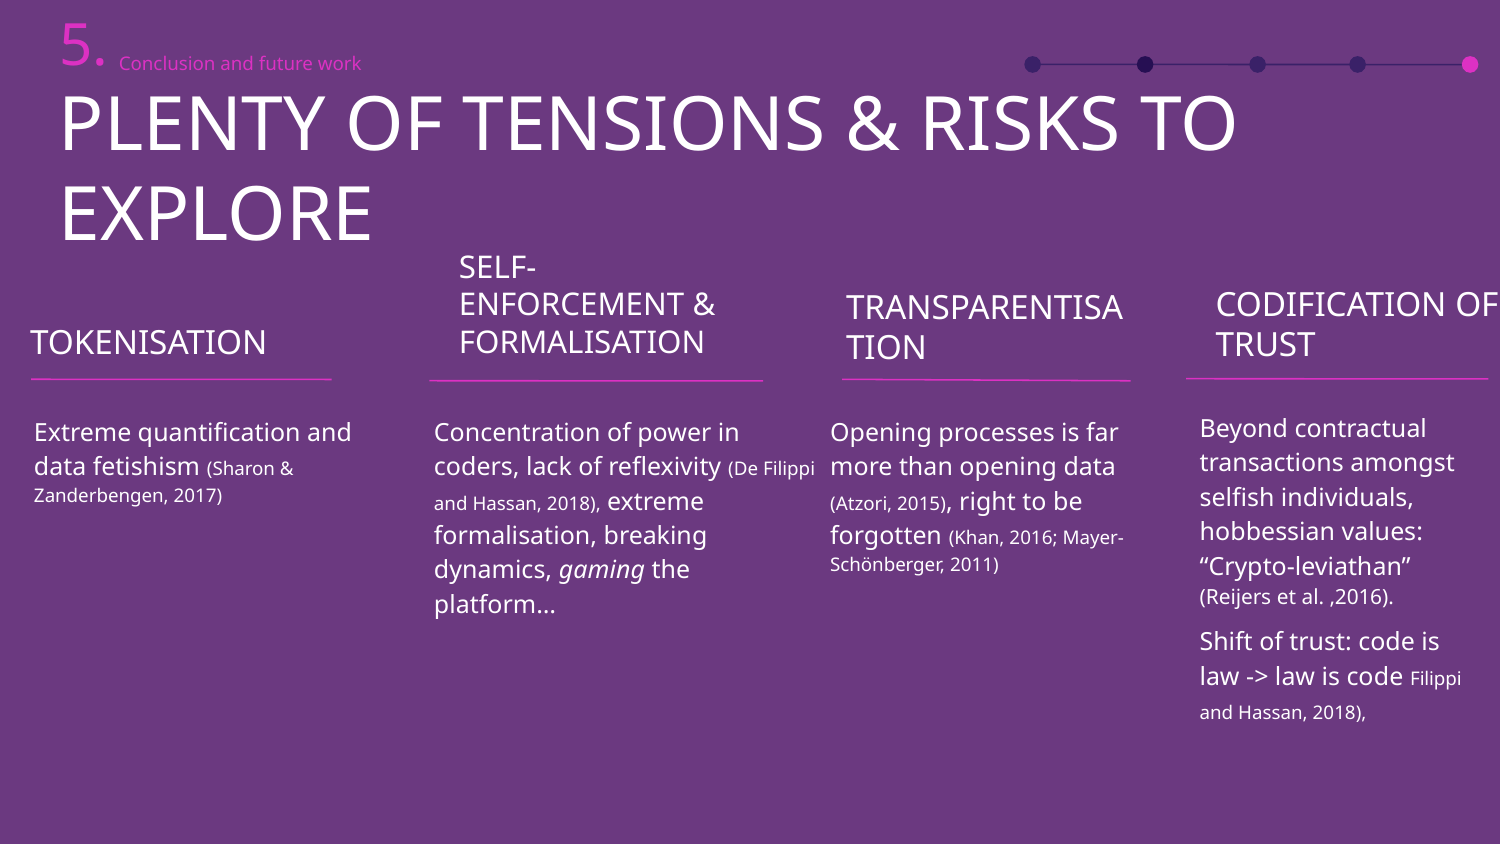

5.
Conclusion and future work
PLENTY OF TENSIONS & RISKS TO EXPLORE
SELF-ENFORCEMENT & FORMALISATION
CODIFICATION OF TRUST
TRANSPARENTISATION
TOKENISATION
Beyond contractual transactions amongst selfish individuals, hobbessian values: “Crypto-leviathan” (Reijers et al. ,2016).
Shift of trust: code is law -> law is code Filippi and Hassan, 2018),
# Extreme quantification and data fetishism (Sharon & Zanderbengen, 2017)
Concentration of power in coders, lack of reflexivity (De Filippi and Hassan, 2018), extreme formalisation, breaking dynamics, gaming the platform…
Opening processes is far more than opening data (Atzori, 2015), right to be forgotten (Khan, 2016; Mayer-Schönberger, 2011)